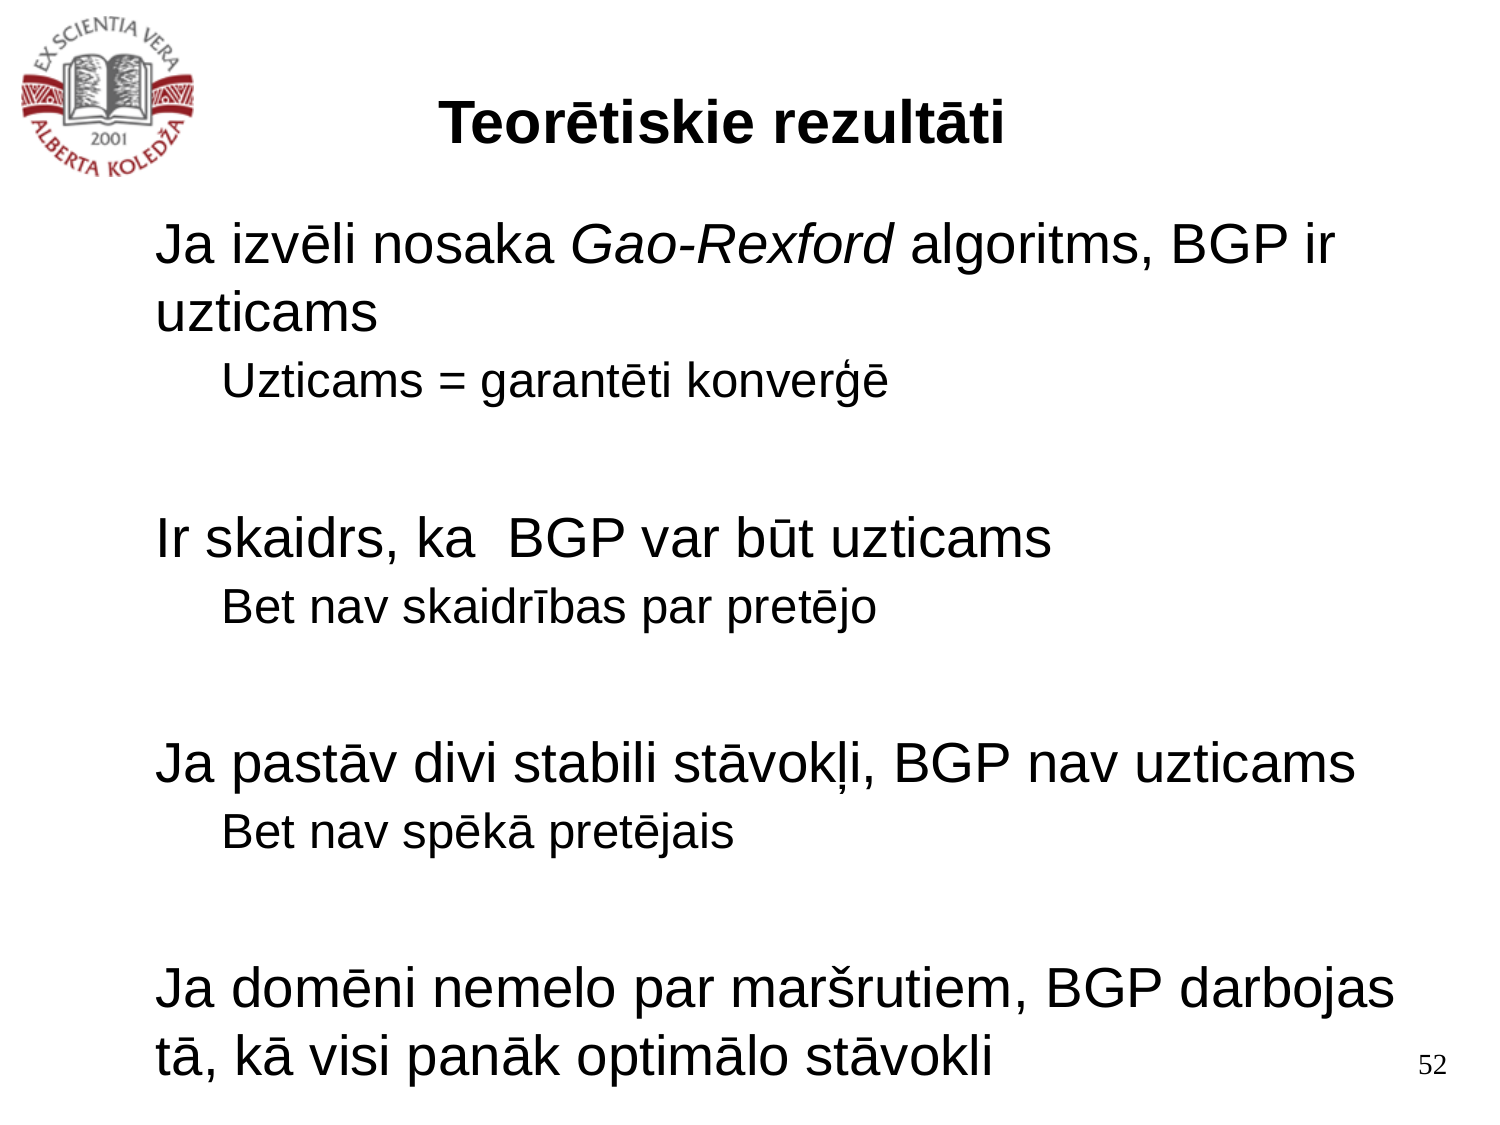

# Teorētiskie rezultāti
Ja izvēli nosaka Gao-Rexford algoritms, BGP ir uzticams
Uzticams = garantēti konverģē
Ir skaidrs, ka BGP var būt uzticams
Bet nav skaidrības par pretējo
Ja pastāv divi stabili stāvokļi, BGP nav uzticams
Bet nav spēkā pretējais
Ja domēni nemelo par maršrutiem, BGP darbojas tā, kā visi panāk optimālo stāvokli